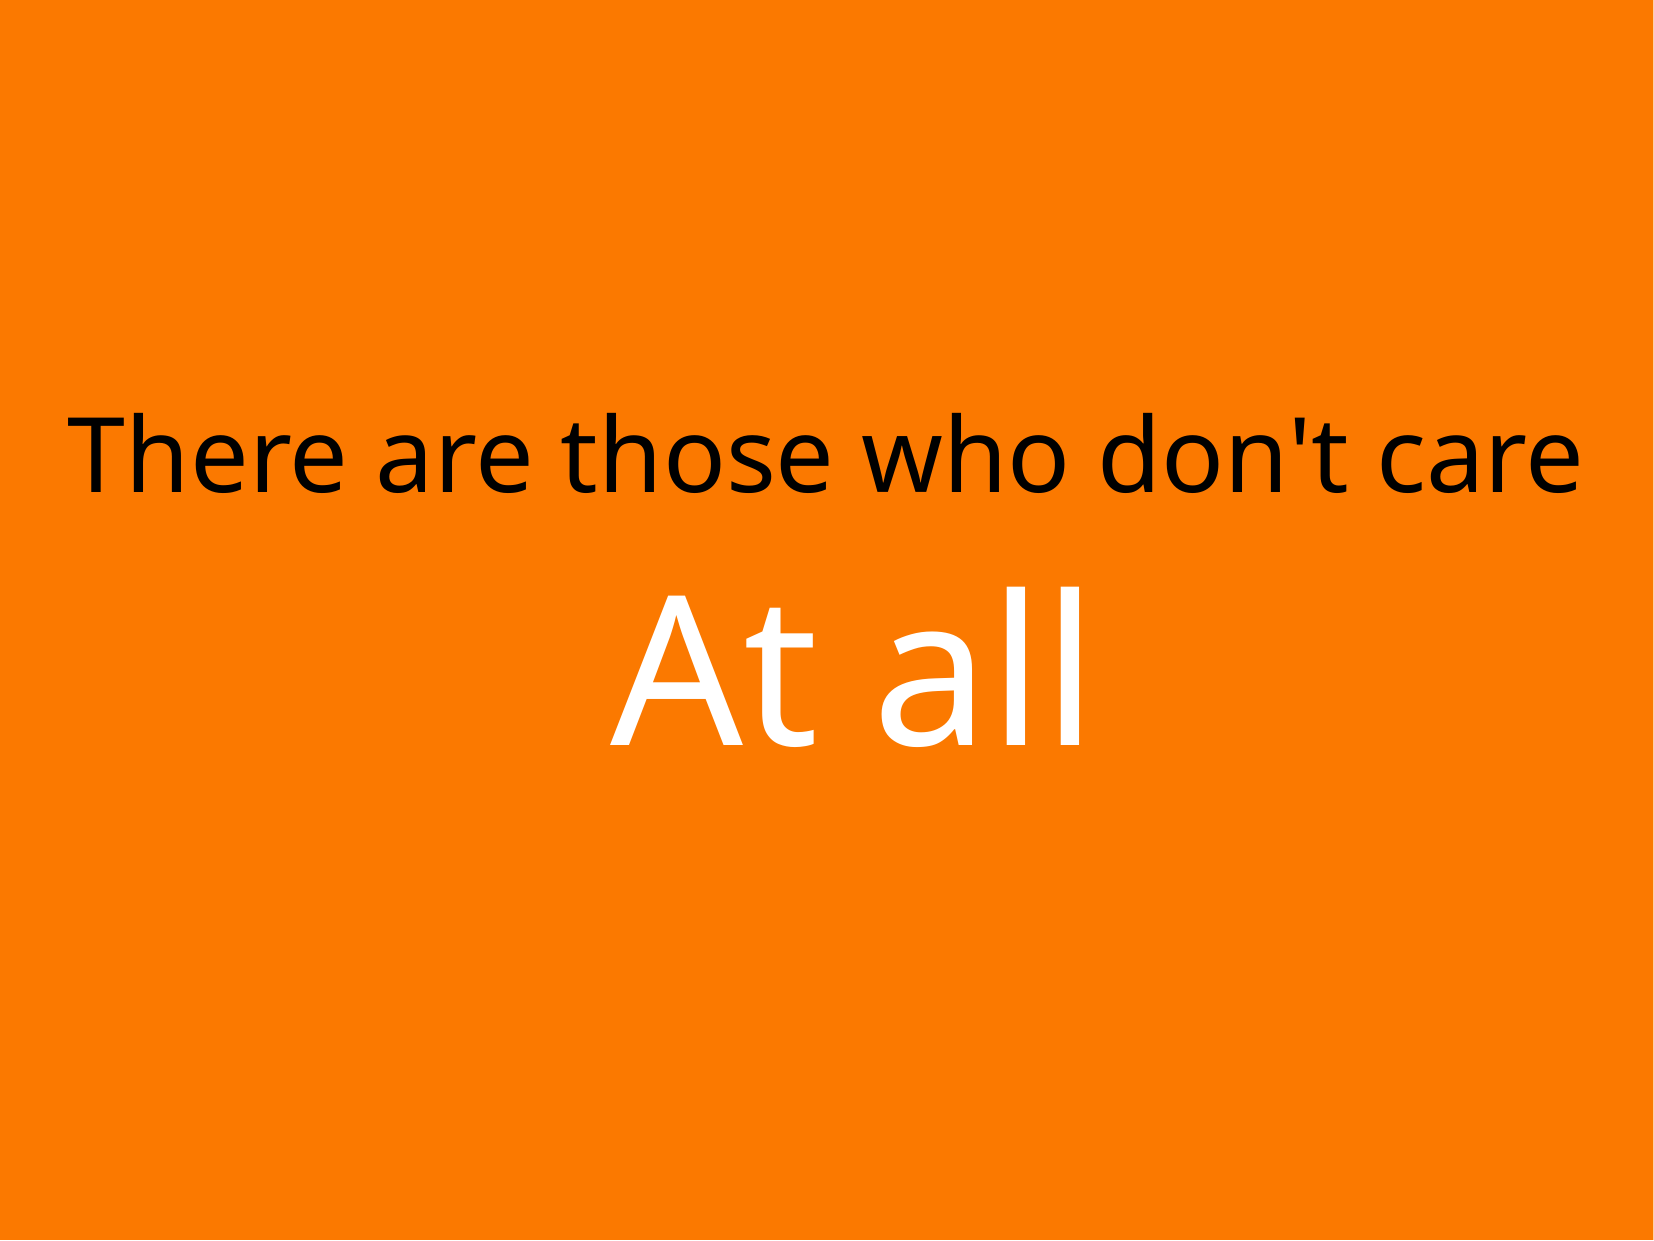

There are those who don't care
 At all